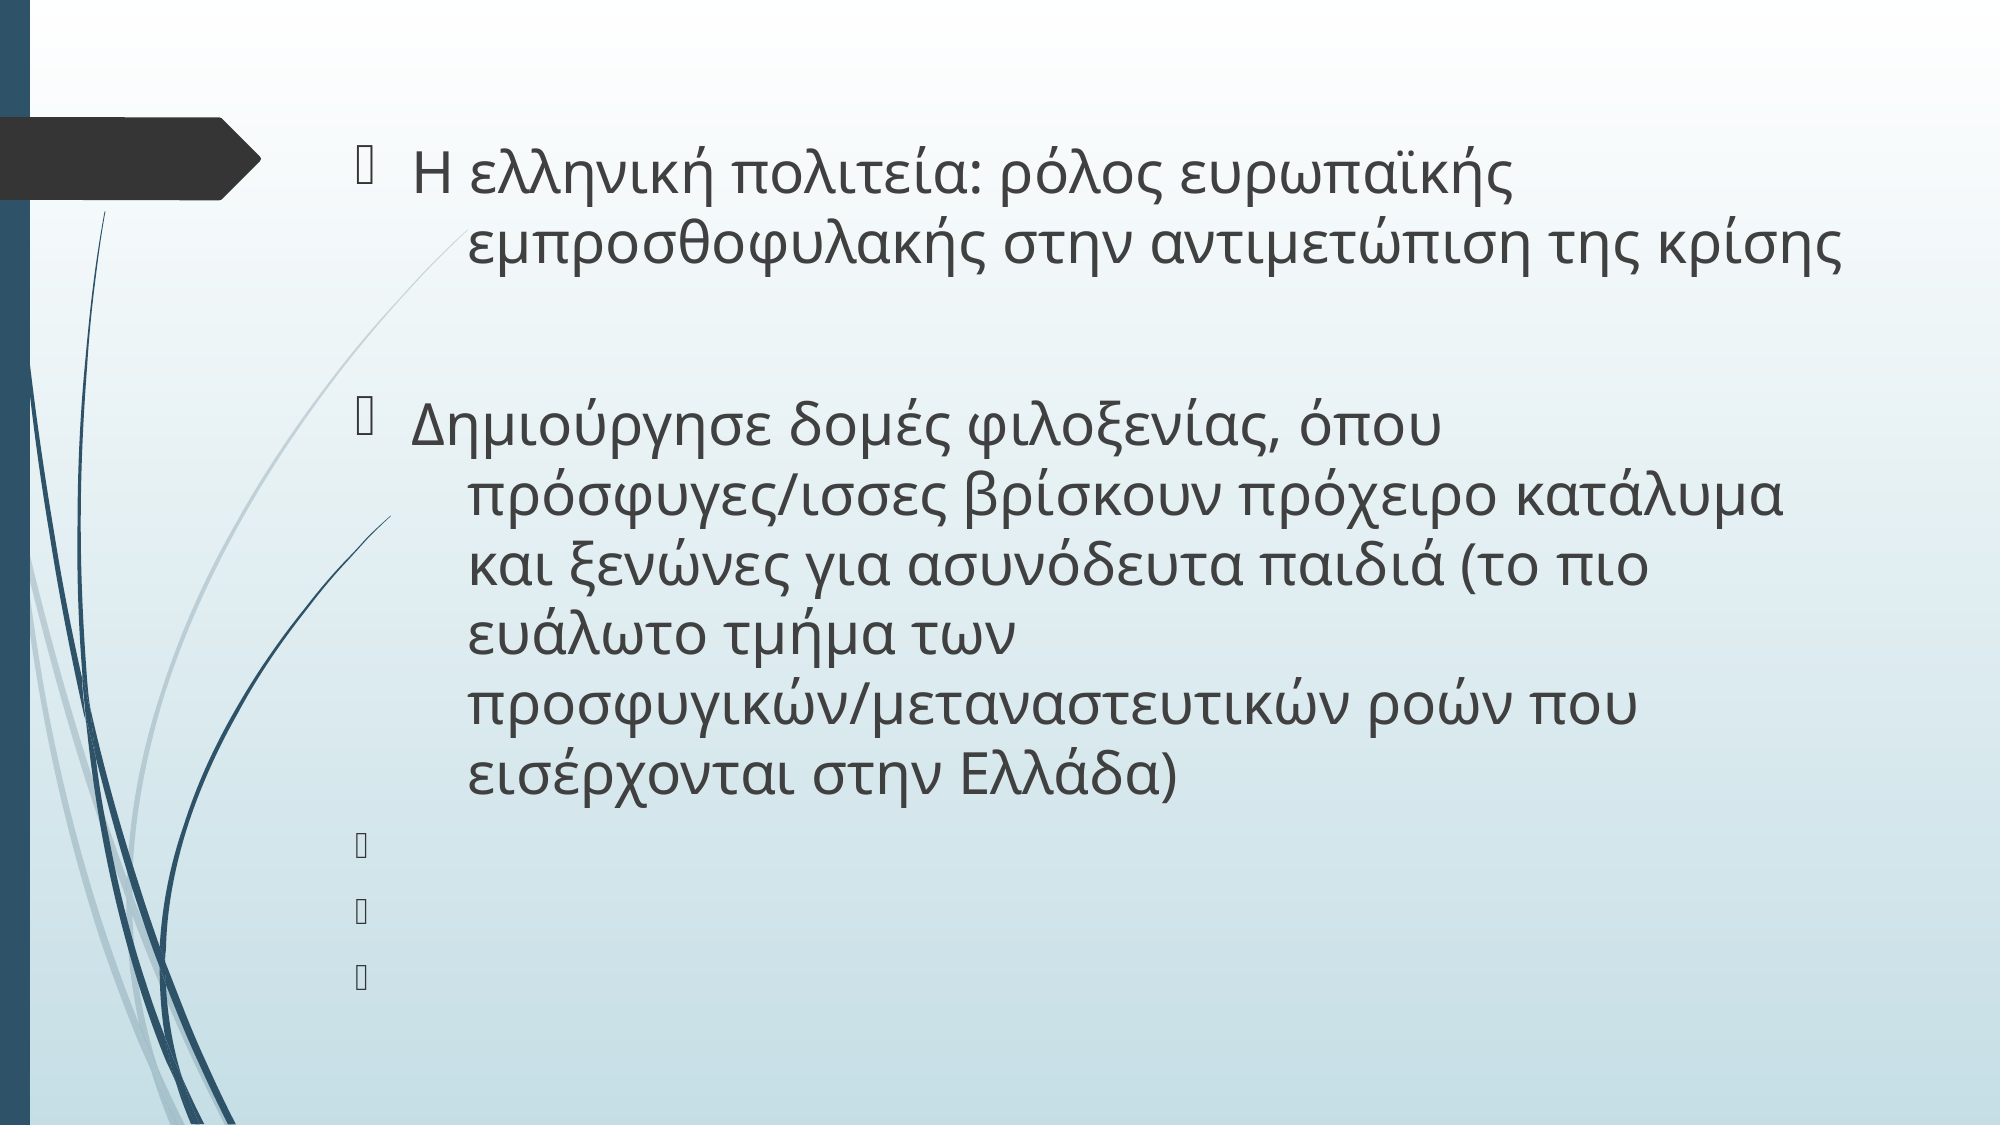

# Η ελληνική πολιτεία: ρόλος ευρωπαϊκής εμπροσθοφυλακής στην αντιμετώπιση της κρίσης
Δημιούργησε δομές φιλοξενίας, όπου πρόσφυγες/ισσες βρίσκουν πρόχειρο κατάλυμα και ξενώνες για ασυνόδευτα παιδιά (το πιο ευάλωτο τμήμα των προσφυγικών/μεταναστευτικών ροών που εισέρχονται στην Ελλάδα)